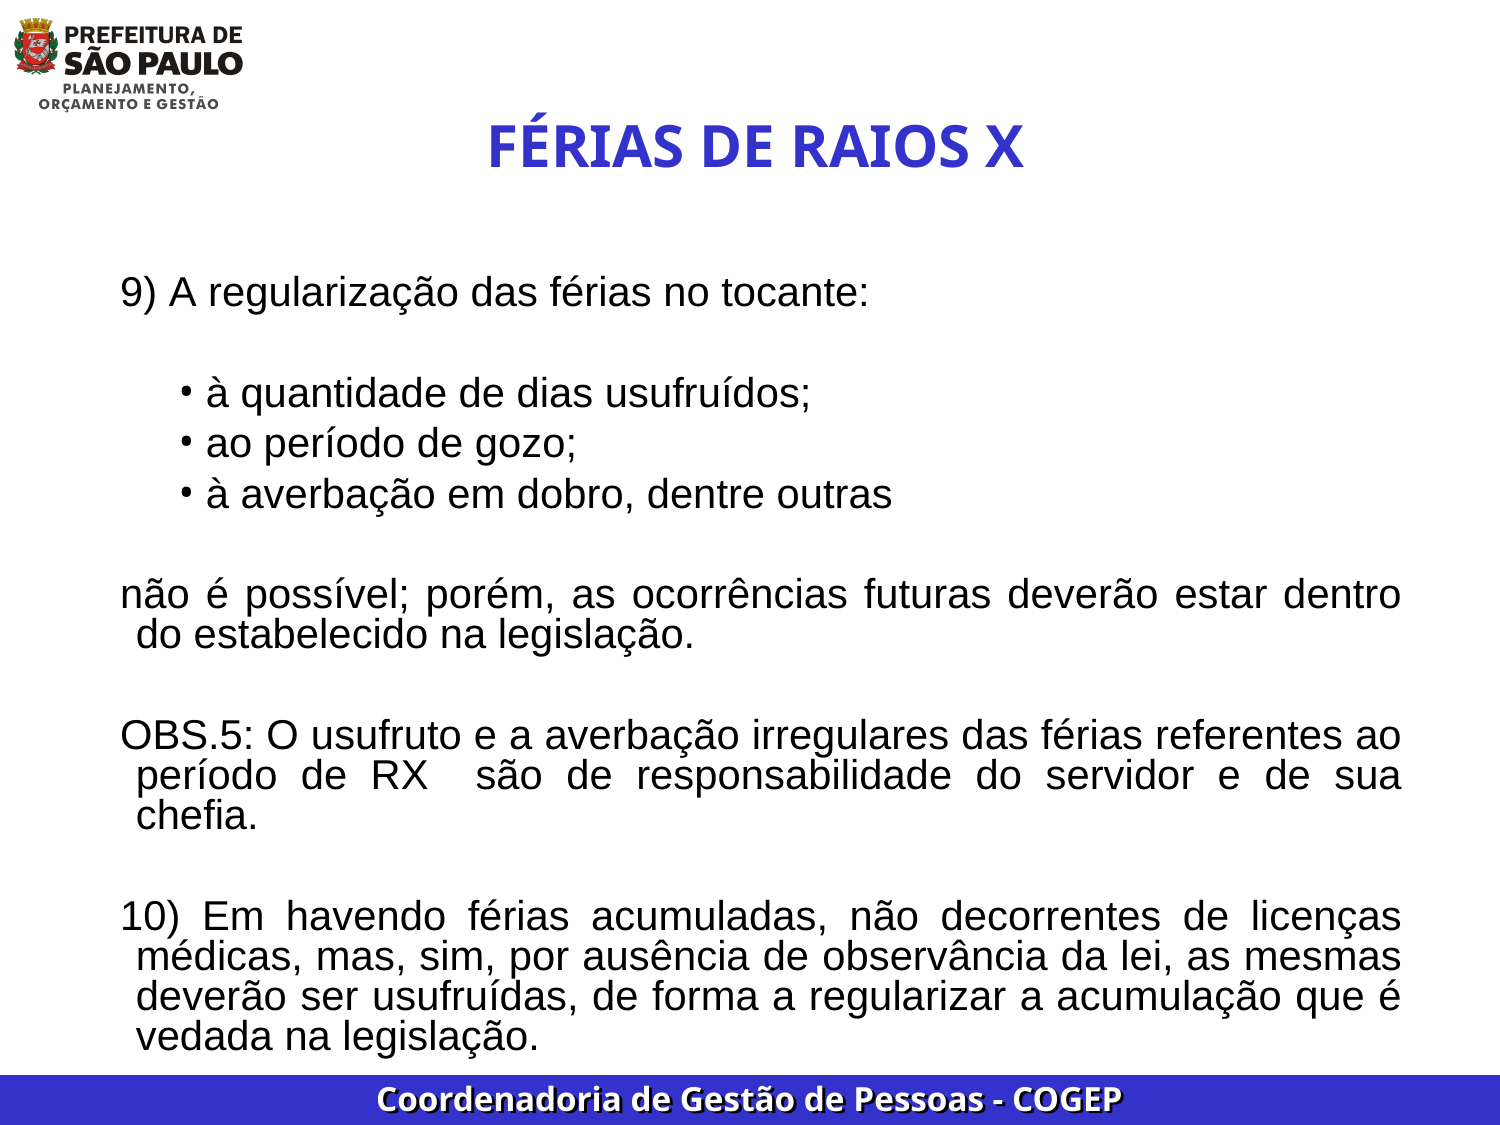

# FÉRIAS DE RAIOS X
9) A regularização das férias no tocante:
 à quantidade de dias usufruídos;
 ao período de gozo;
 à averbação em dobro, dentre outras
não é possível; porém, as ocorrências futuras deverão estar dentro do estabelecido na legislação.
OBS.5: O usufruto e a averbação irregulares das férias referentes ao período de RX são de responsabilidade do servidor e de sua chefia.
10) Em havendo férias acumuladas, não decorrentes de licenças médicas, mas, sim, por ausência de observância da lei, as mesmas deverão ser usufruídas, de forma a regularizar a acumulação que é vedada na legislação.